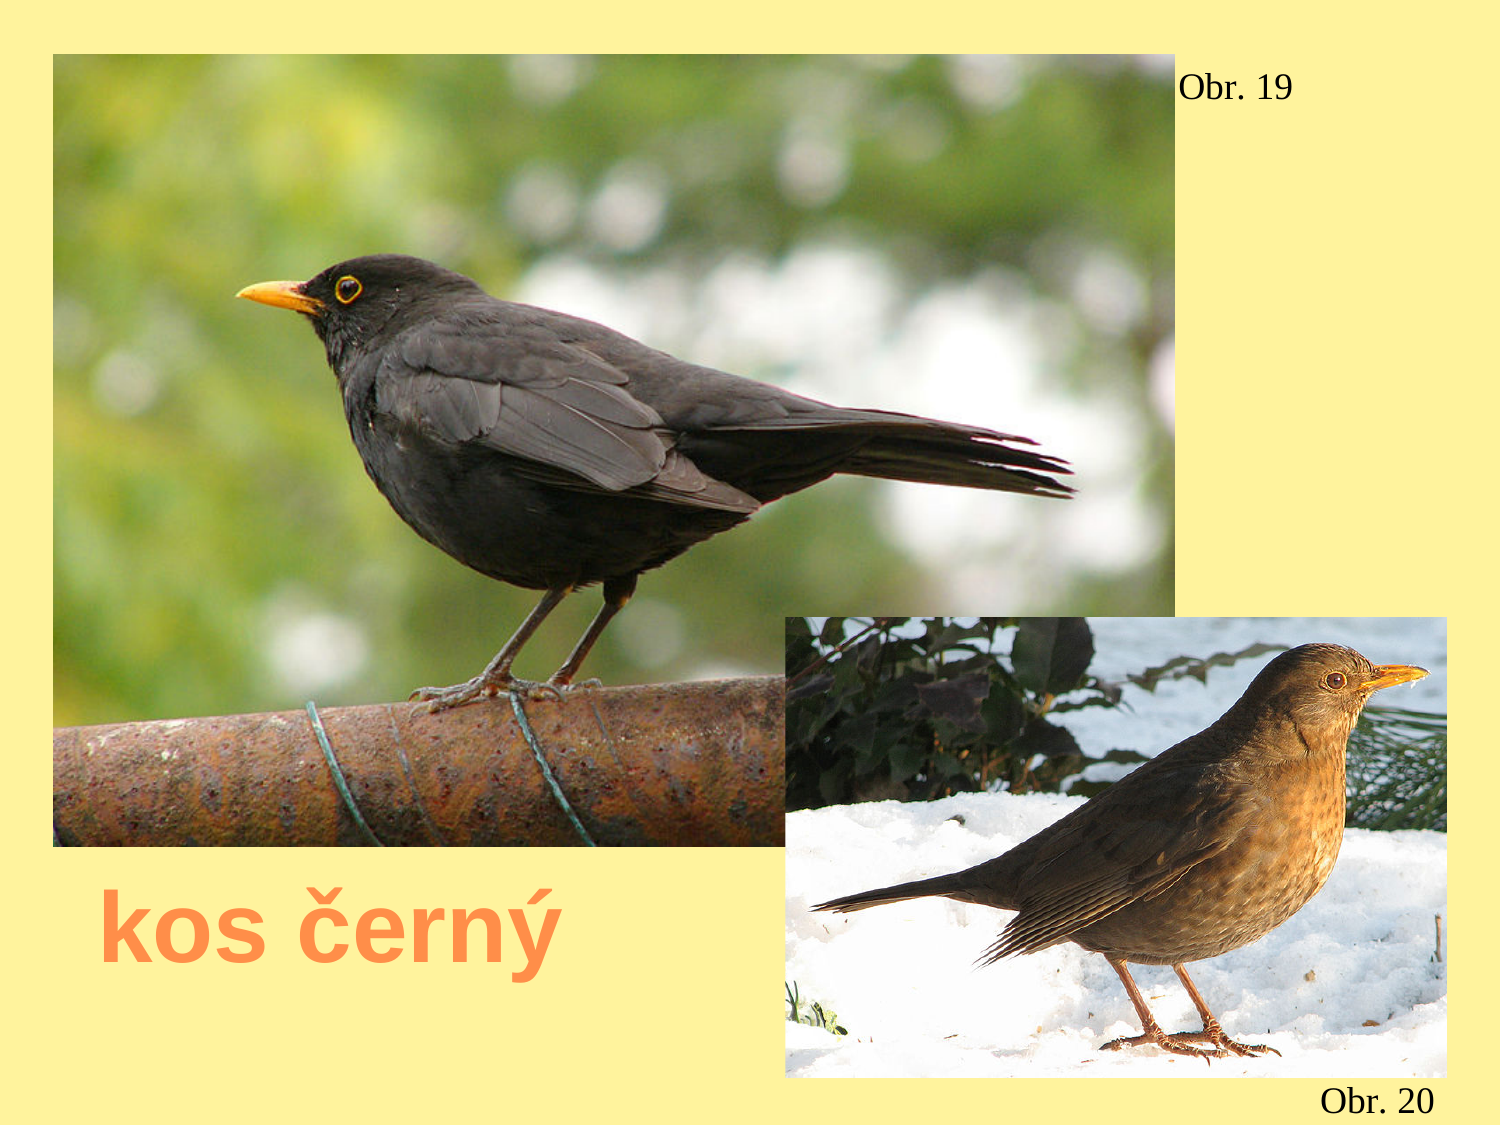

Obr. 19
# kos černý
Obr. 20